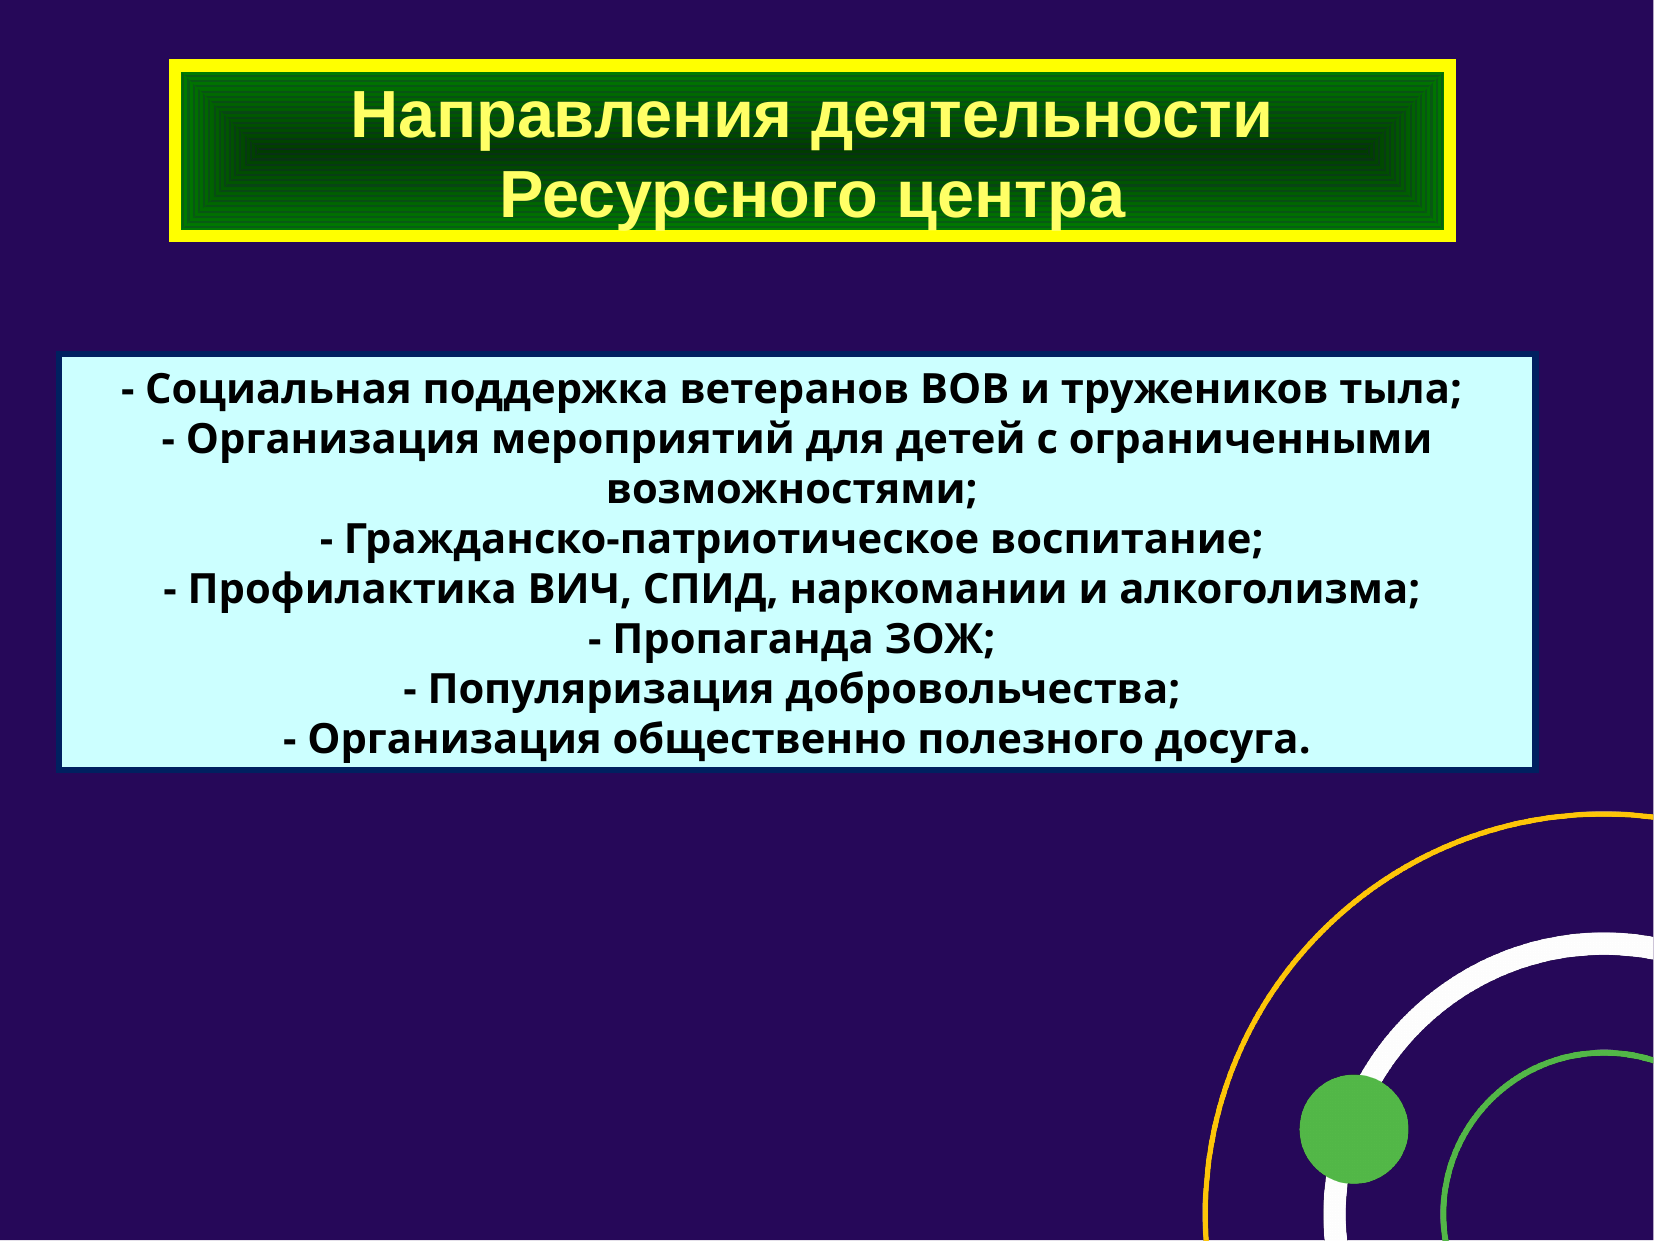

Направления деятельности
Ресурсного центра
- Социальная поддержка ветеранов ВОВ и тружеников тыла;
- Организация мероприятий для детей с ограниченными возможностями;
- Гражданско-патриотическое воспитание;
- Профилактика ВИЧ, СПИД, наркомании и алкоголизма;
- Пропаганда ЗОЖ;
- Популяризация добровольчества;
- Организация общественно полезного досуга.